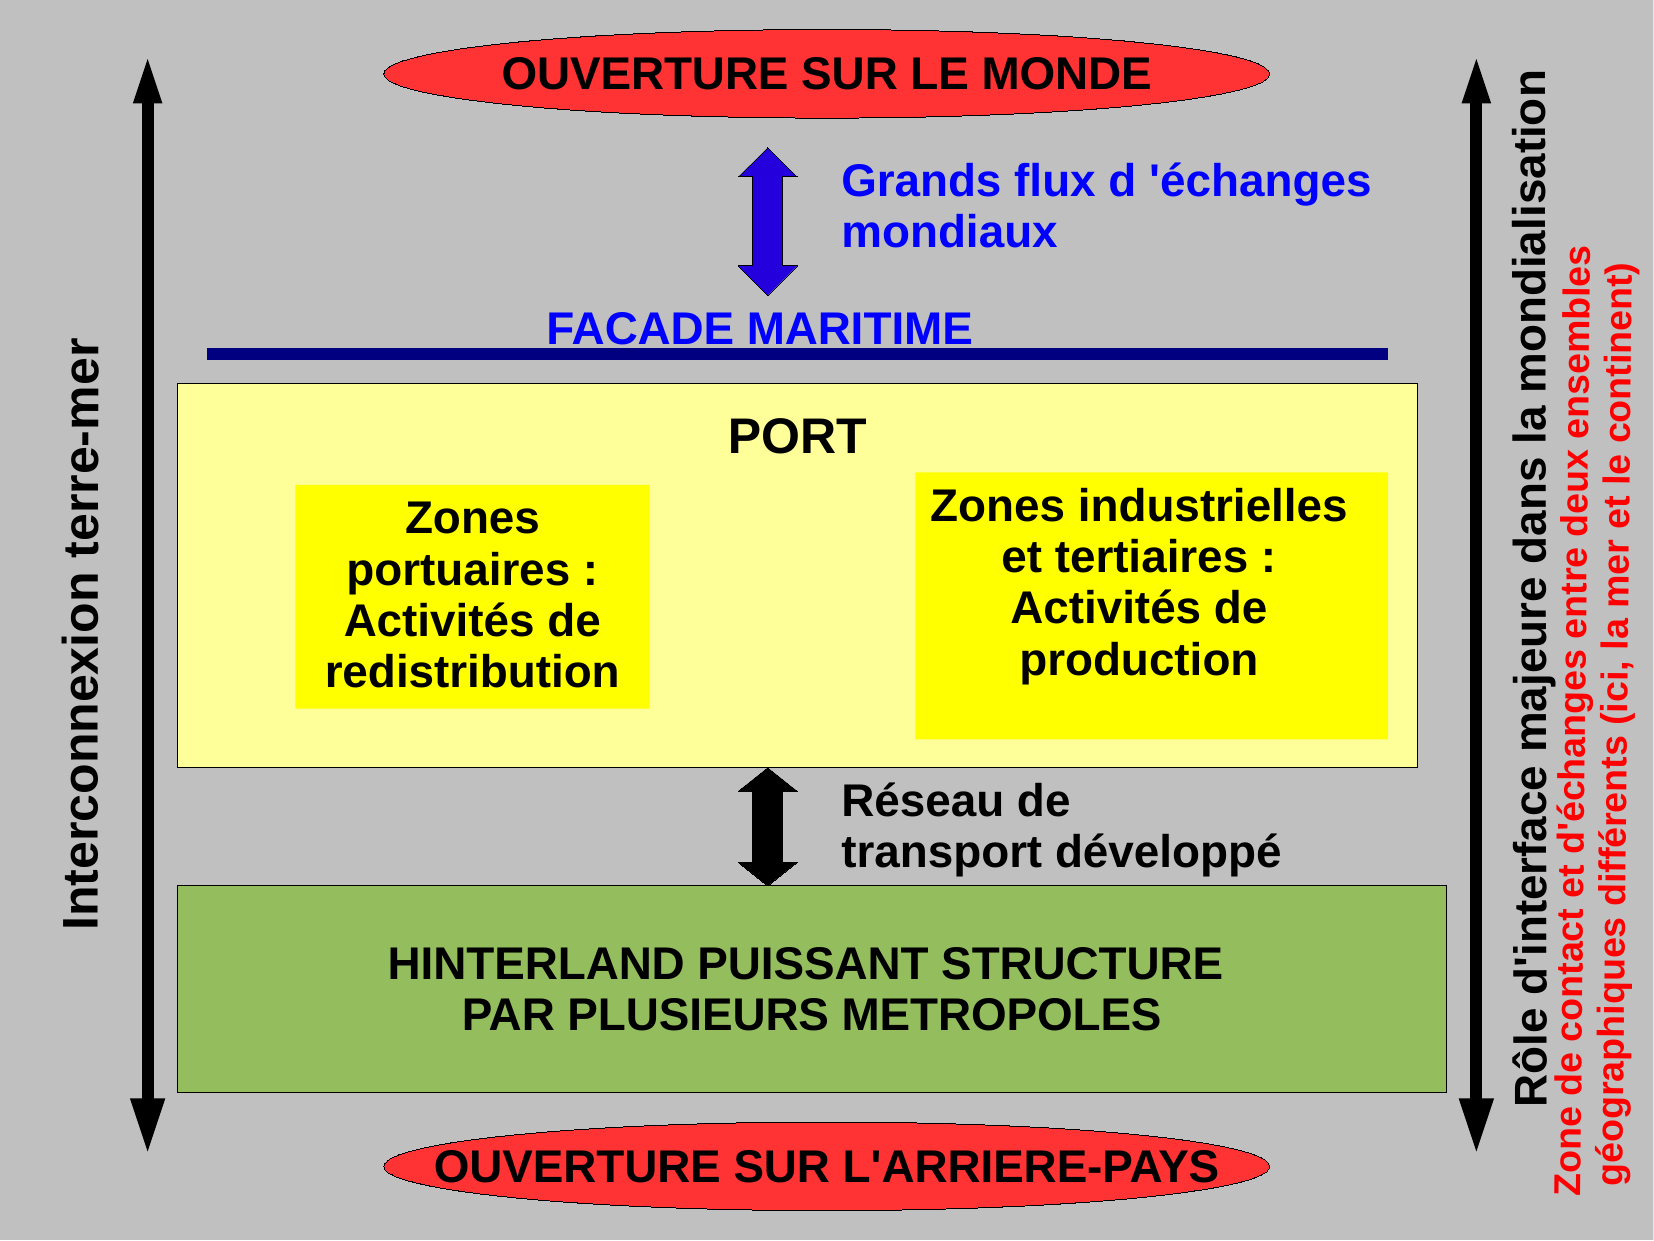

OUVERTURE SUR LE MONDE
Grands flux d 'échanges mondiaux
FACADE MARITIME
PORT
Interconnexion terre-mer
Zone de contact et d'échanges entre deux ensembles
 géographiques différents (ici, la mer et le continent)
Zones industrielles et tertiaires :
Activités de production
Zones portuaires :
Activités de redistribution
Rôle d'interface majeure dans la mondialisation
Réseau de transport développé
HINTERLAND PUISSANT STRUCTURE
PAR PLUSIEURS METROPOLES
OUVERTURE SUR L'ARRIERE-PAYS